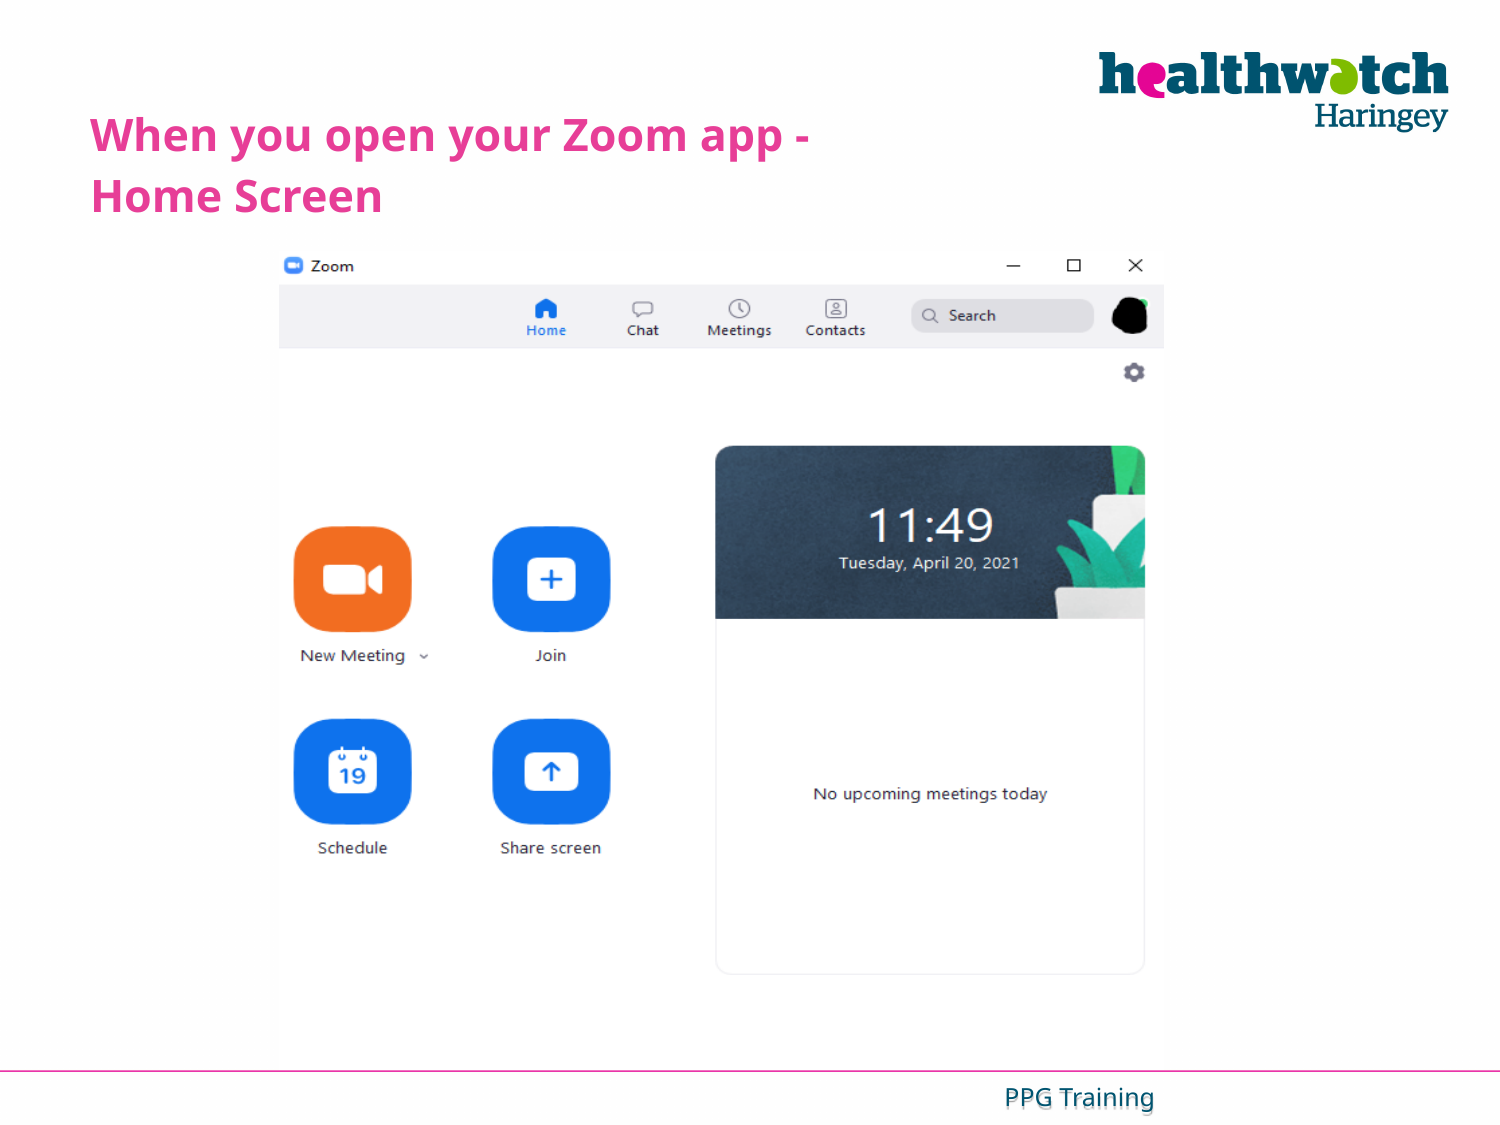

# When you open your Zoom app - Home Screen